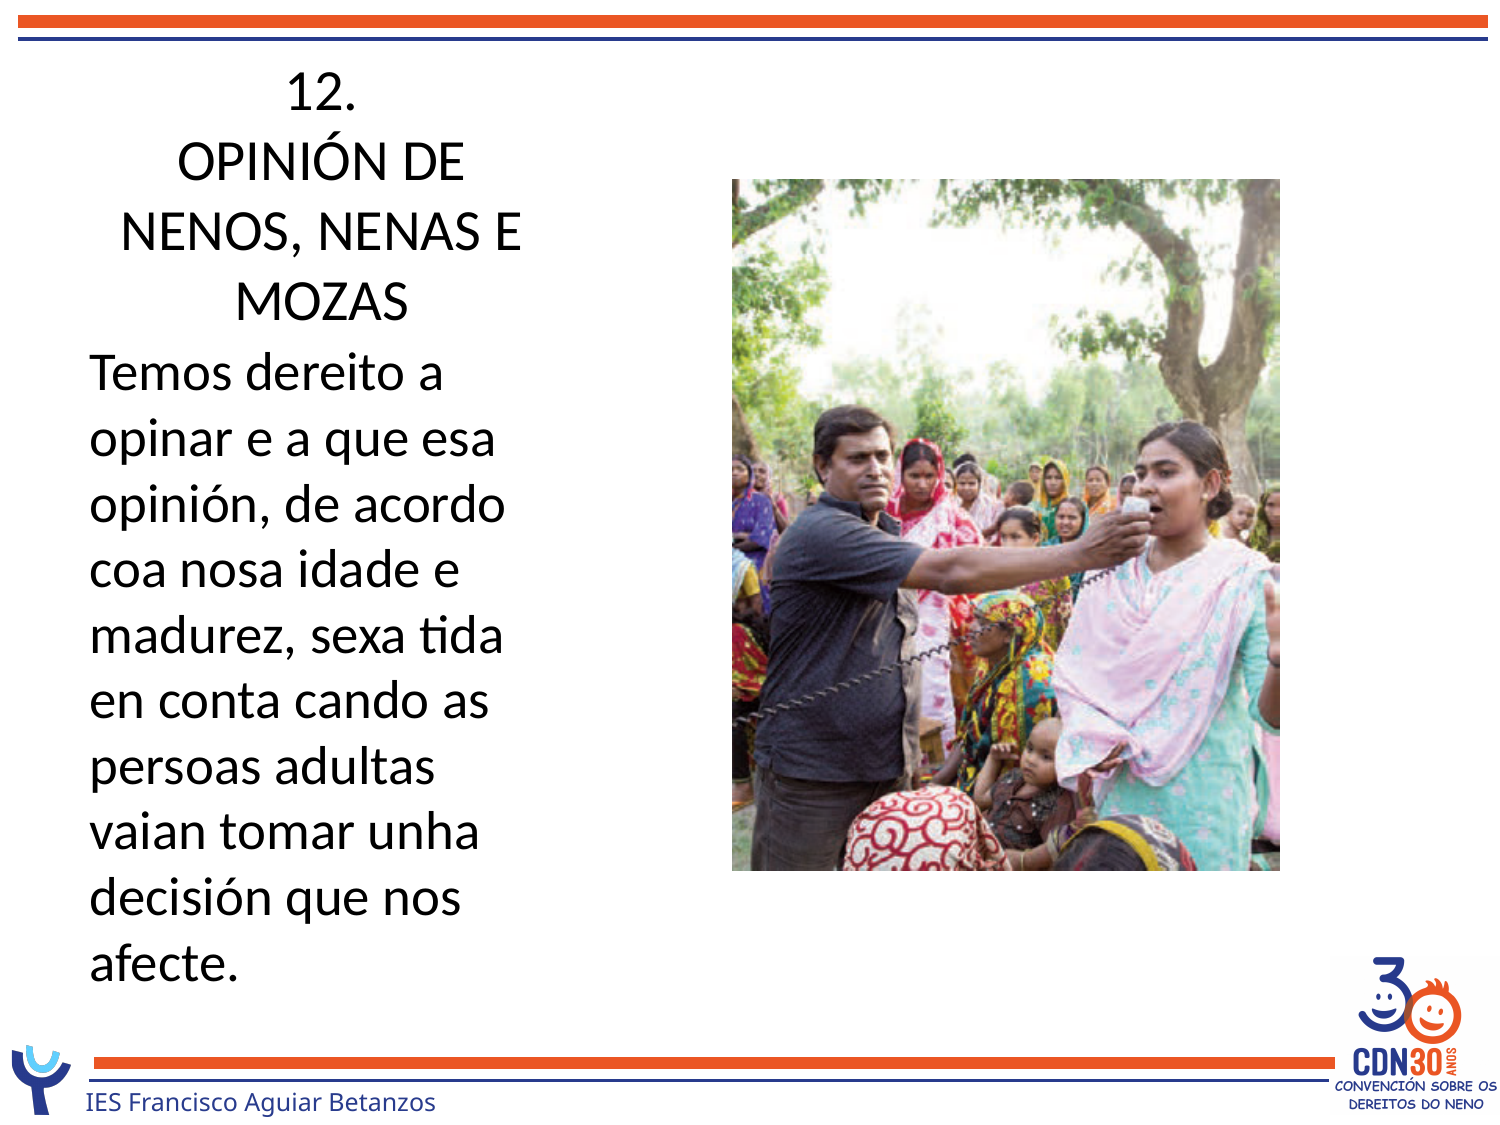

# 12. OPINIÓN DE NENOS, NENAS E MOZAS
Temos dereito a opinar e a que esa opinión, de acordo coa nosa idade e madurez, sexa tida en conta cando as persoas adultas vaian tomar unha decisión que nos afecte.